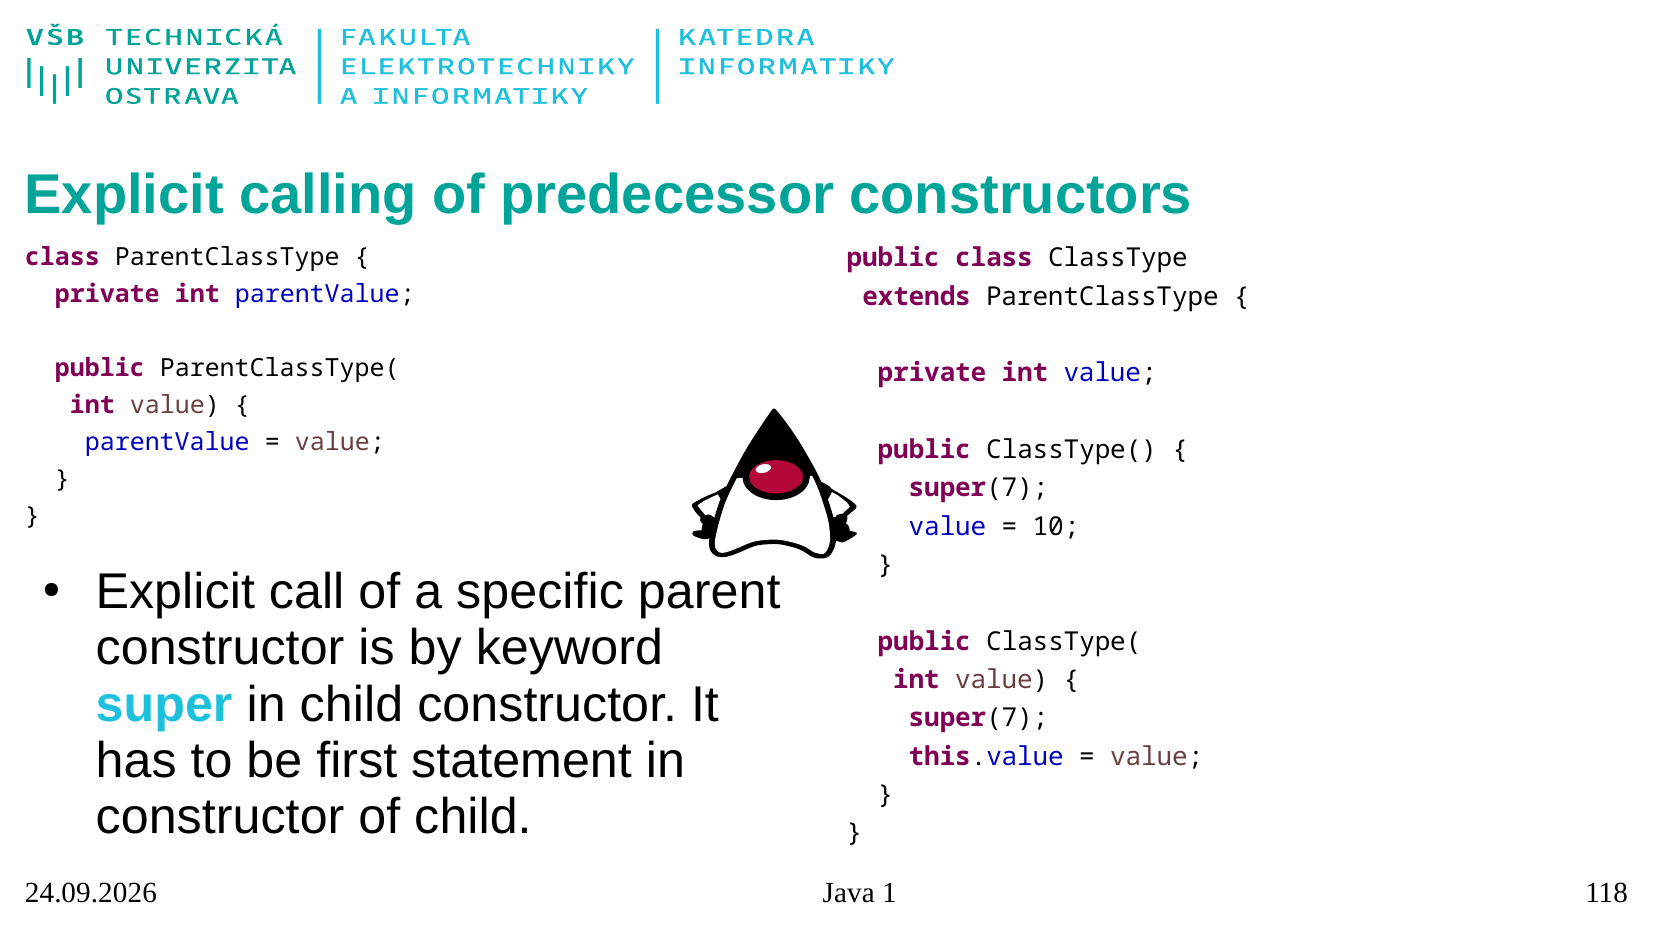

# Explicit calling of predecessor constructors
class ParentClassType {
 private int parentValue;
 public ParentClassType(
 int value) {
 parentValue = value;
 }
}
public class ClassType
 extends ParentClassType {
 private int value;
 public ClassType() {
 super(7);
 value = 10;
 }
 public ClassType(
 int value) {
 super(7);
 this.value = value;
 }
}
Explicit call of a specific parent constructor is by keyword super in child constructor. It has to be first statement in constructor of child.
Java 1
118